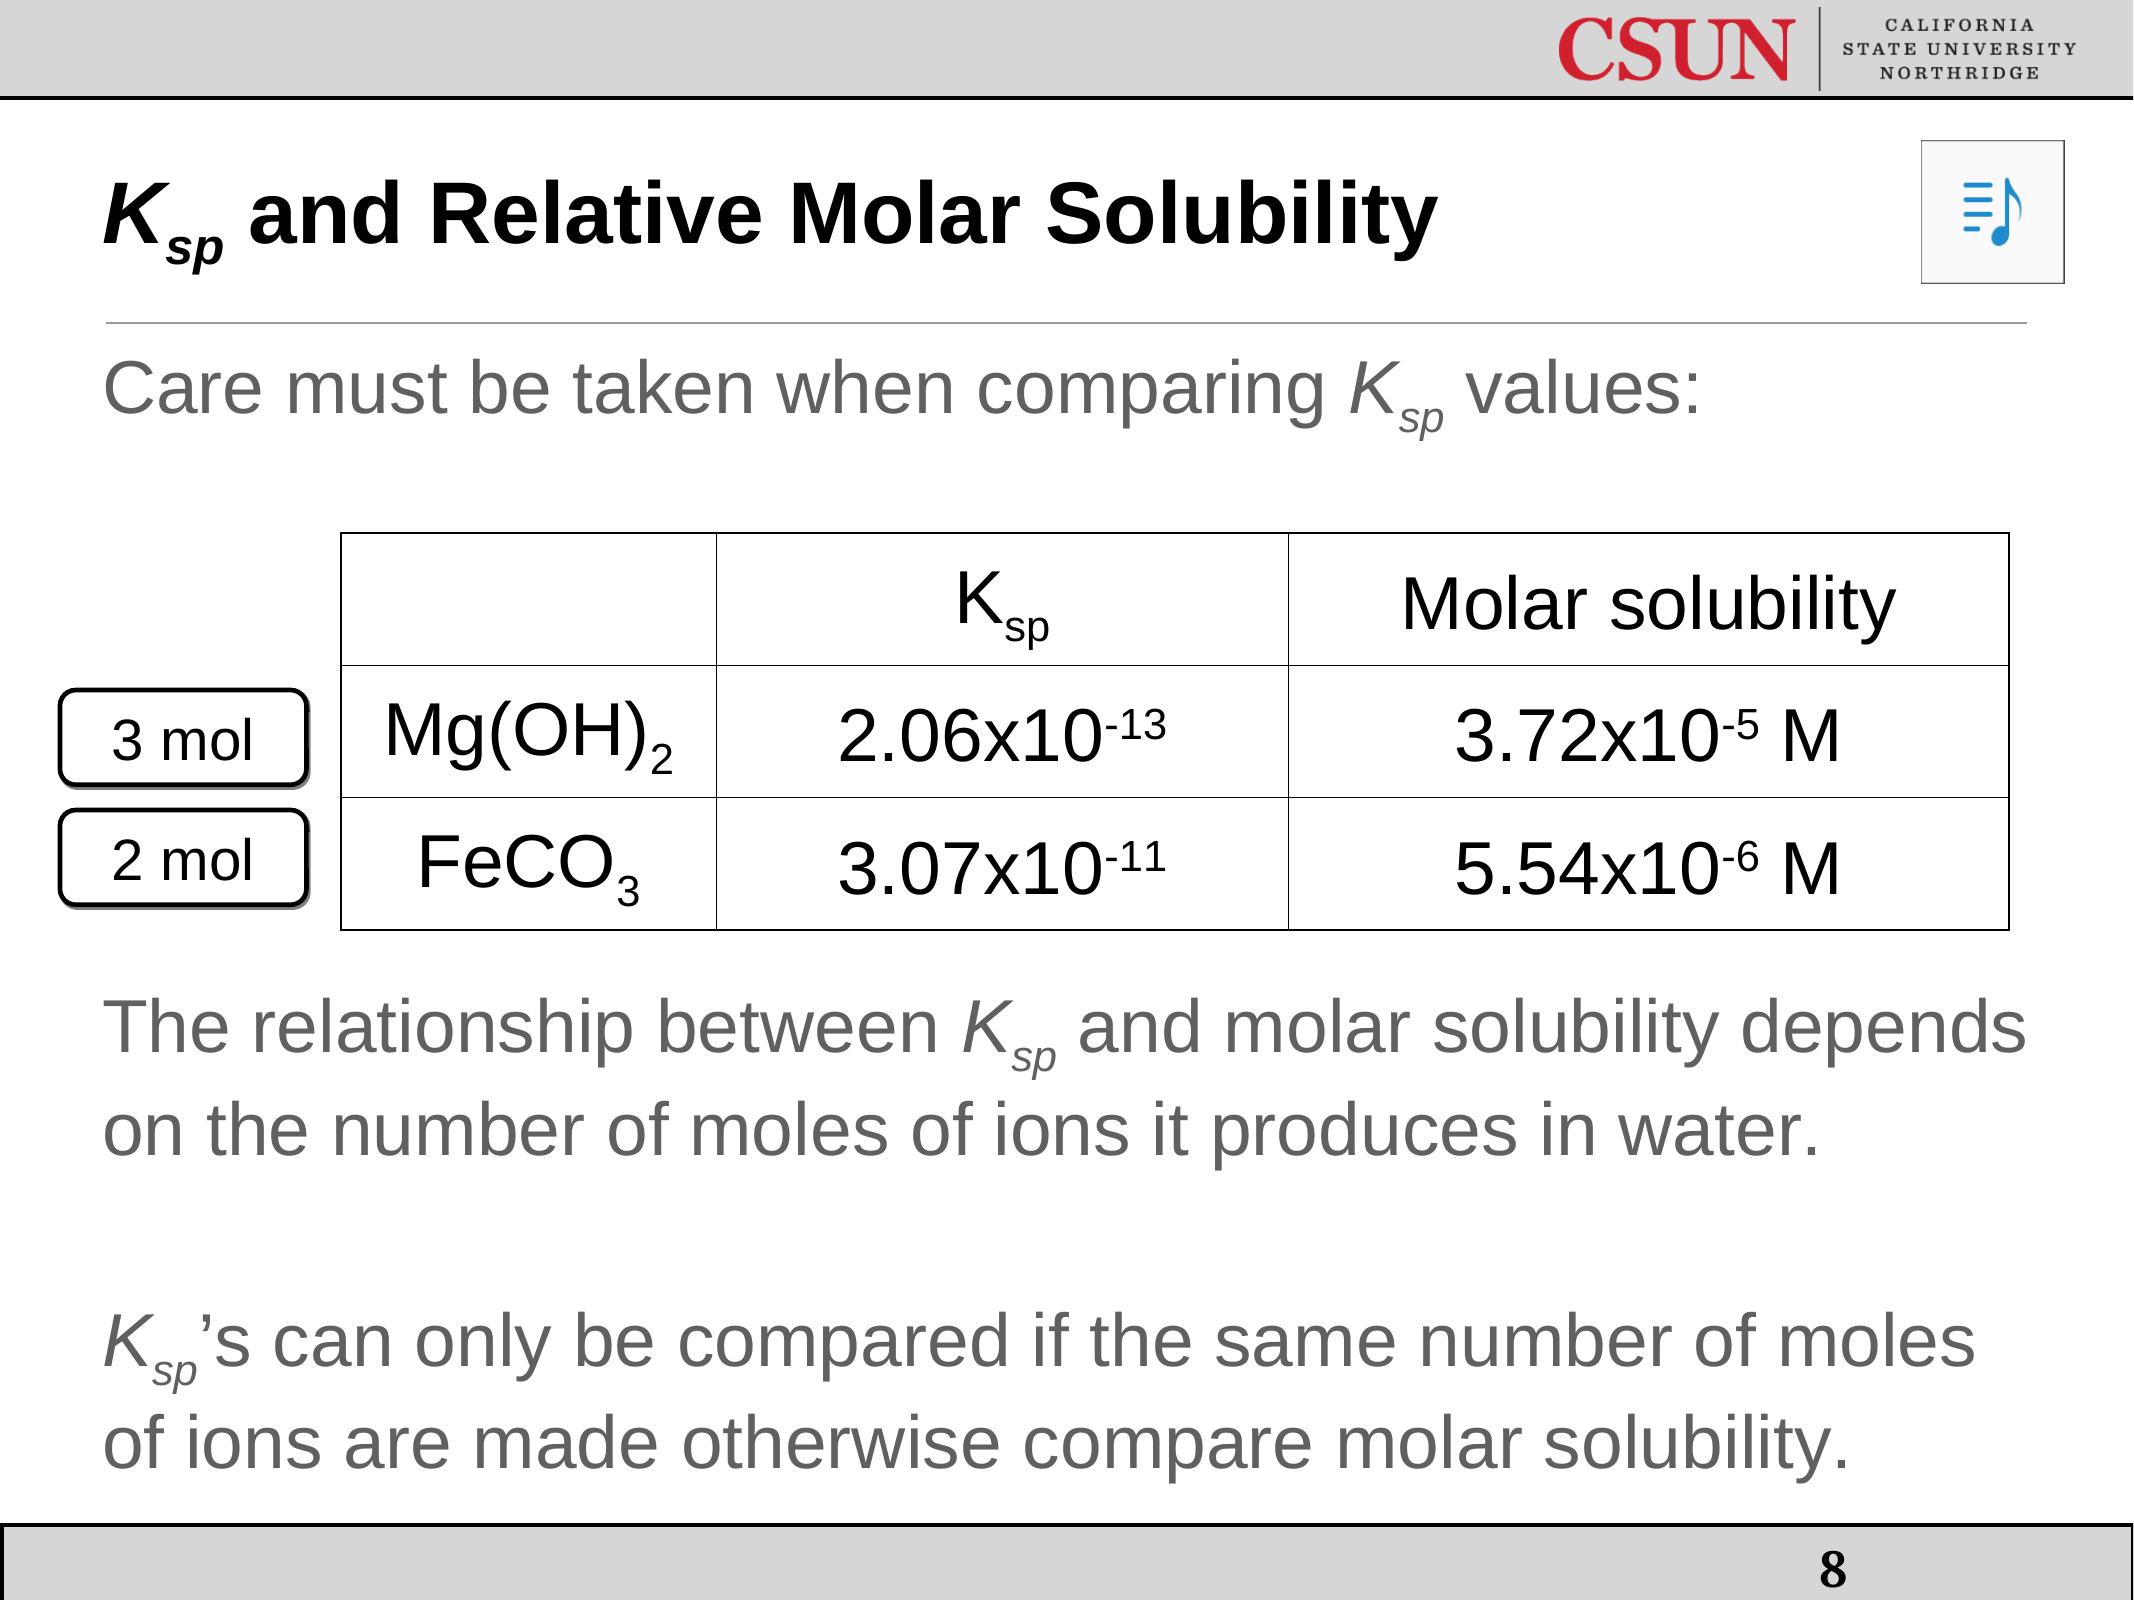

# Ksp and Relative Molar Solubility
Care must be taken when comparing Ksp values:
The relationship between Ksp and molar solubility depends on the number of moles of ions it produces in water.
Ksp’s can only be compared if the same number of moles of ions are made otherwise compare molar solubility.
| | Ksp | Molar solubility |
| --- | --- | --- |
| Mg(OH)2 | 2.06x10-13 | 3.72x10-5 M |
| FeCO3 | 3.07x10-11 | 5.54x10-6 M |
3 mol
2 mol
8